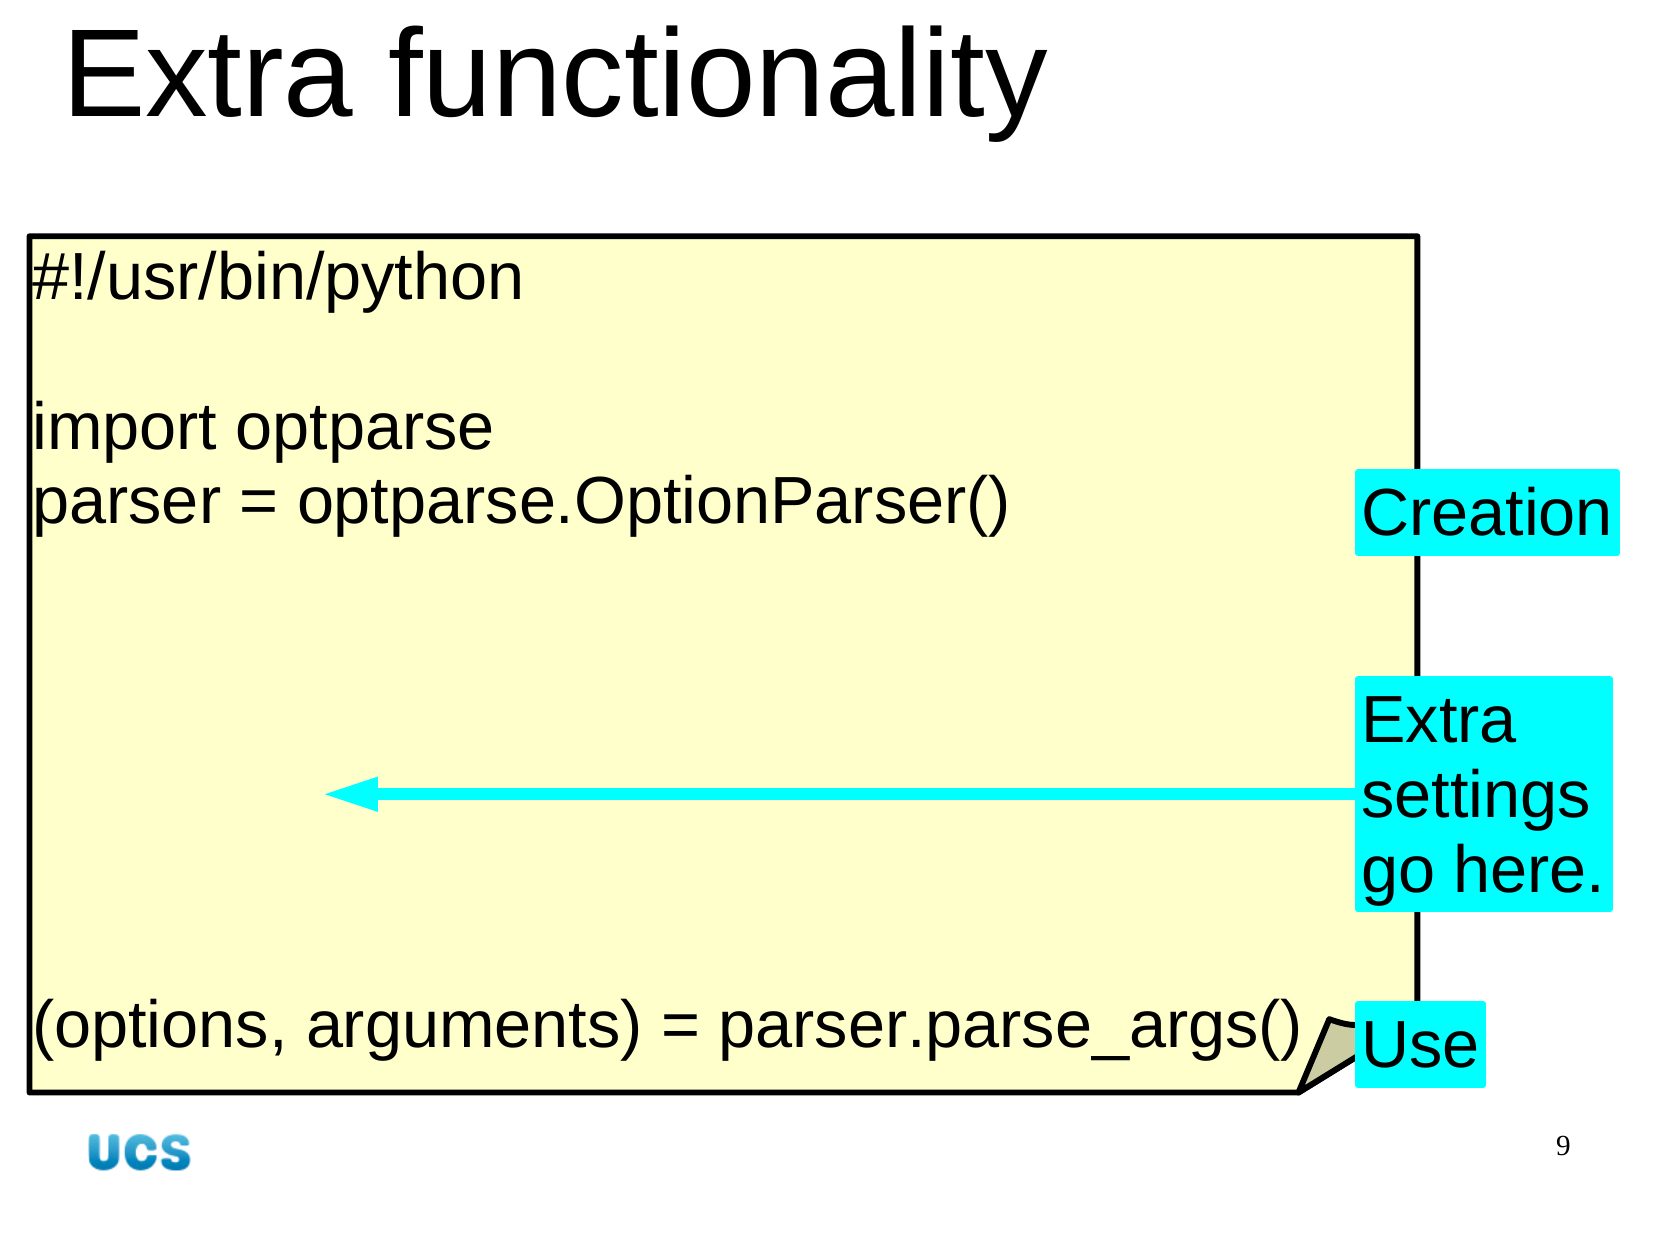

Extra functionality
#!/usr/bin/python
import optparse
parser = optparse.OptionParser()
(options, arguments) = parser.parse_args()
Creation
Extra
settings
go here.
Use
9